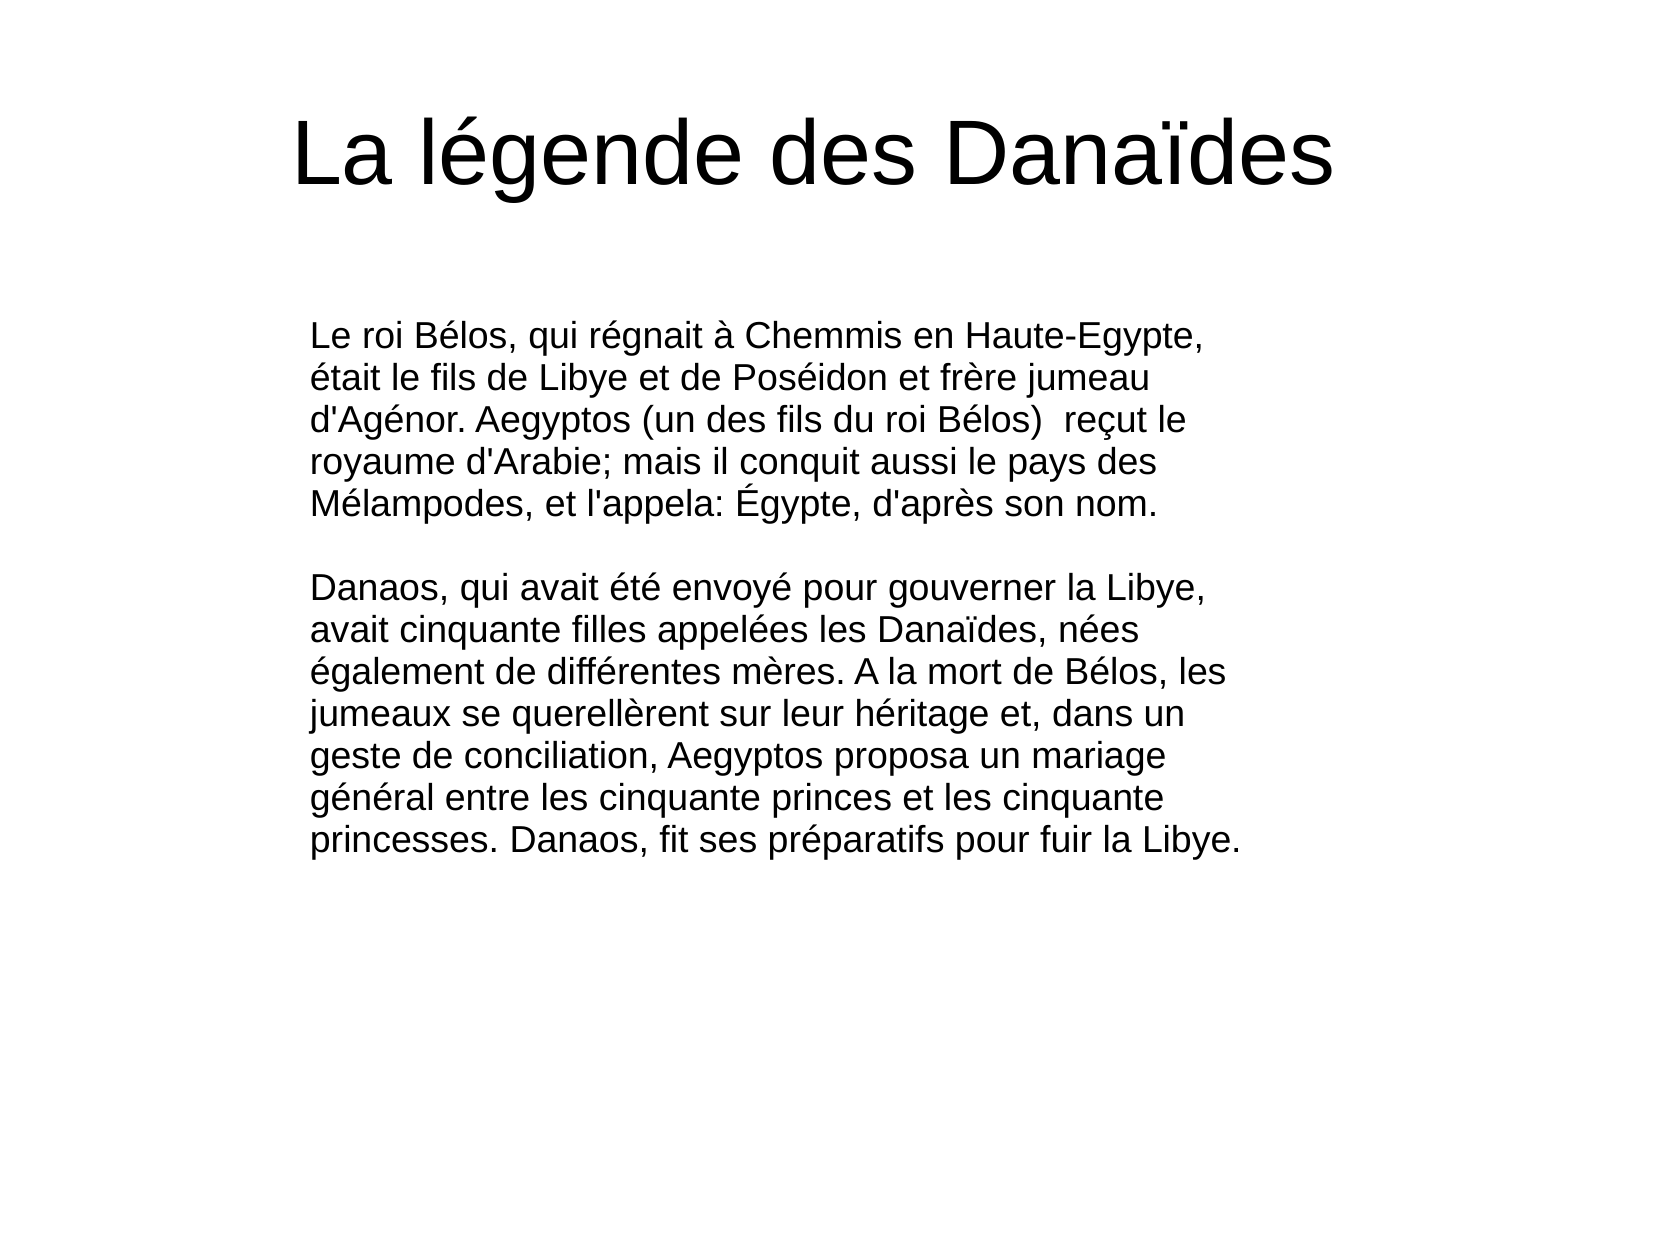

# La légende des Danaïdes
Le roi Bélos, qui régnait à Chemmis en Haute-Egypte, était le fils de Libye et de Poséidon et frère jumeau d'Agénor. Aegyptos (un des fils du roi Bélos) reçut le royaume d'Arabie; mais il conquit aussi le pays des Mélampodes, et l'appela: Égypte, d'après son nom.
Danaos, qui avait été envoyé pour gouverner la Libye, avait cinquante filles appelées les Danaïdes, nées également de différentes mères. A la mort de Bélos, les jumeaux se querellèrent sur leur héritage et, dans un geste de conciliation, Aegyptos proposa un mariage général entre les cinquante princes et les cinquante princesses. Danaos, fit ses préparatifs pour fuir la Libye.